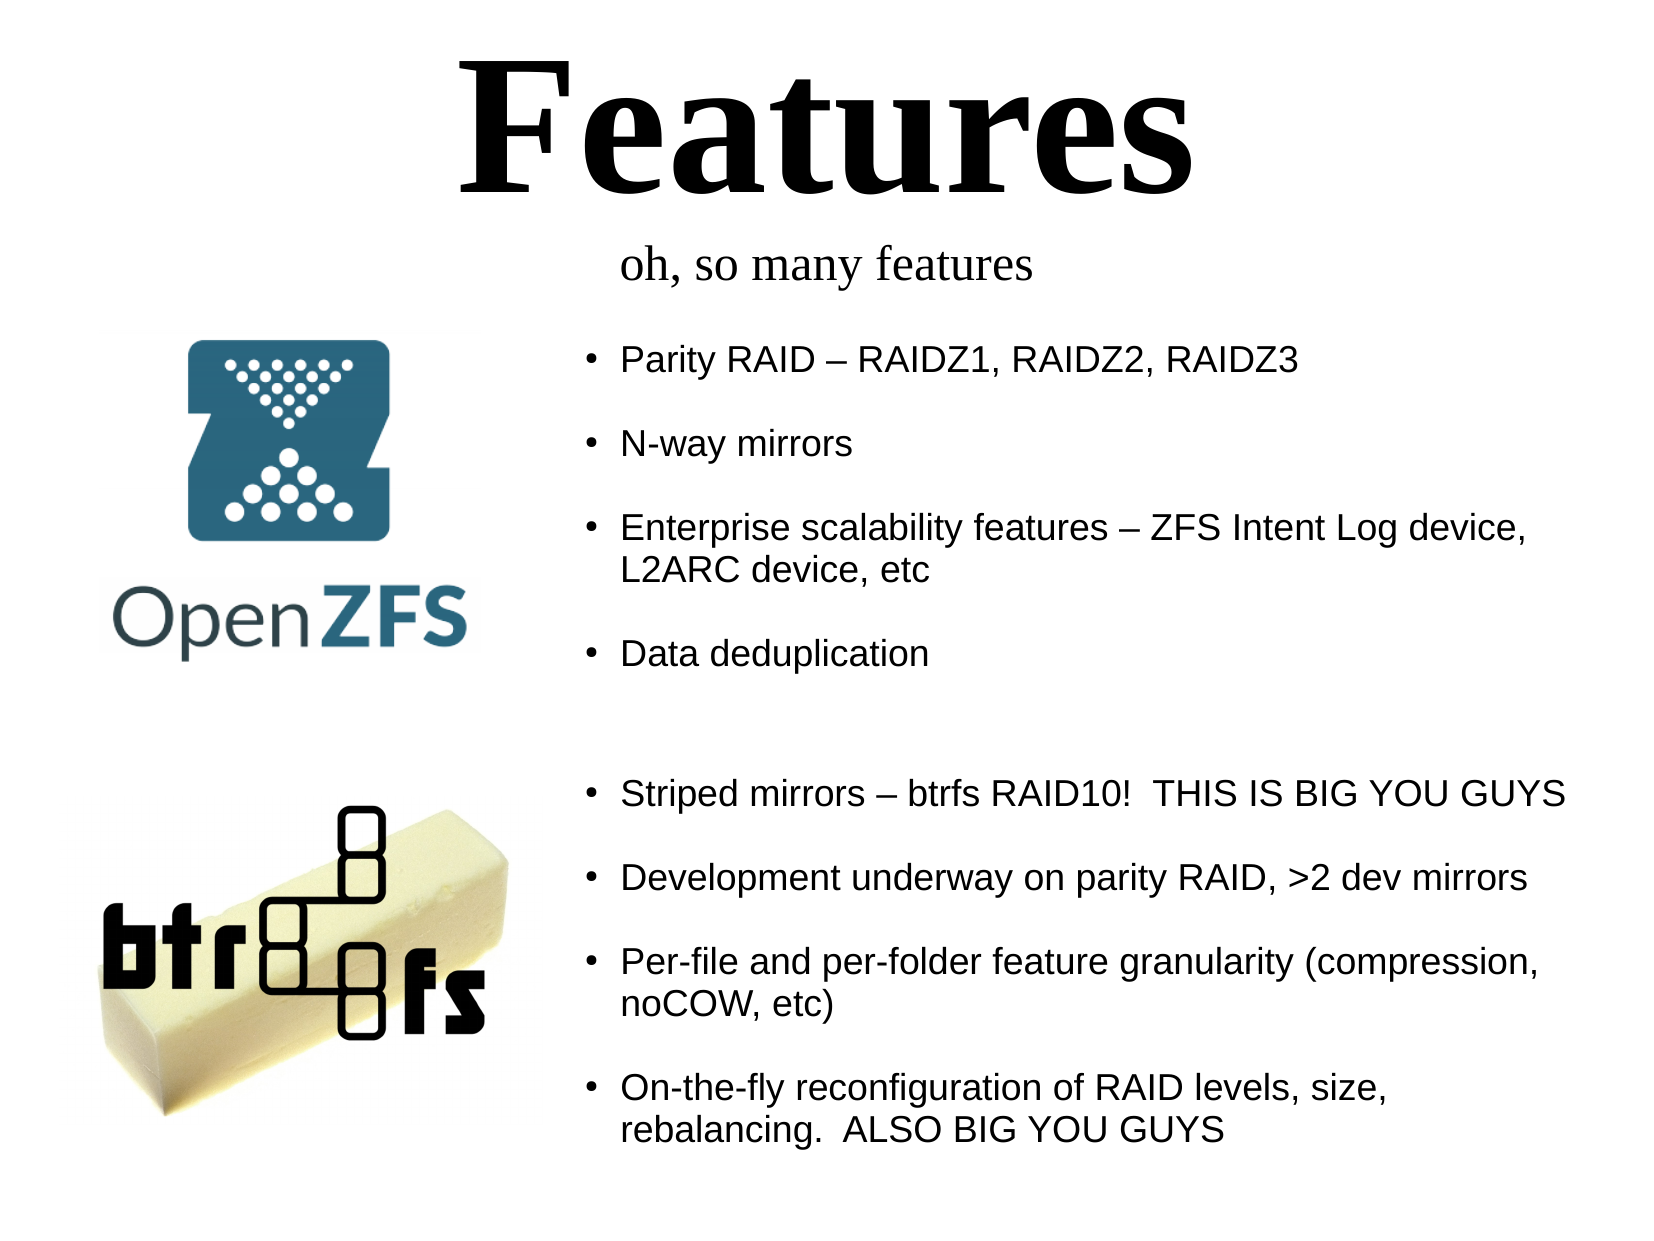

# Features oh, so many features
| Parity RAID – RAIDZ1, RAIDZ2, RAIDZ3 N-way mirrors Enterprise scalability features – ZFS Intent Log device, L2ARC device, etc Data deduplication |
| --- |
| Striped mirrors – btrfs RAID10! THIS IS BIG YOU GUYS Development underway on parity RAID, >2 dev mirrors Per-file and per-folder feature granularity (compression, noCOW, etc) On-the-fly reconfiguration of RAID levels, size, rebalancing. ALSO BIG YOU GUYS |
| --- |